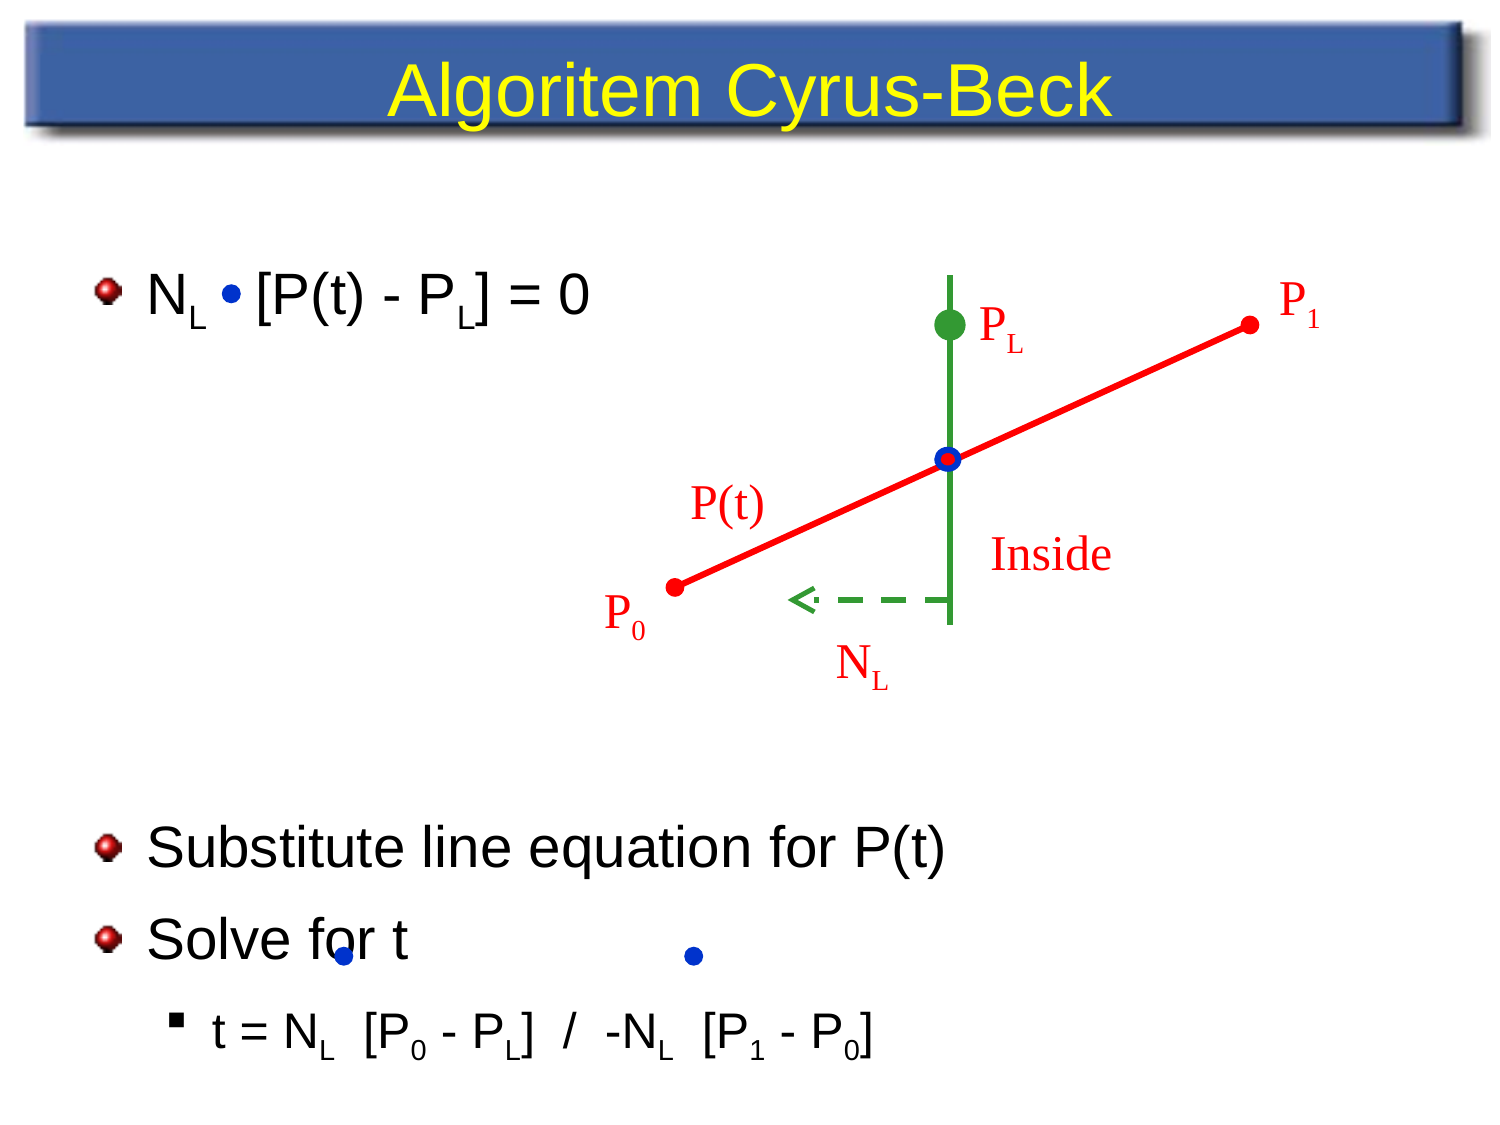

# Algoritem Cyrus-Beck
NL [P(t) - PL] = 0
Substitute line equation for P(t)
Solve for t
t = NL [P0 - PL] / -NL [P1 - P0]
P1
PL
P(t)
Inside
NL
P0